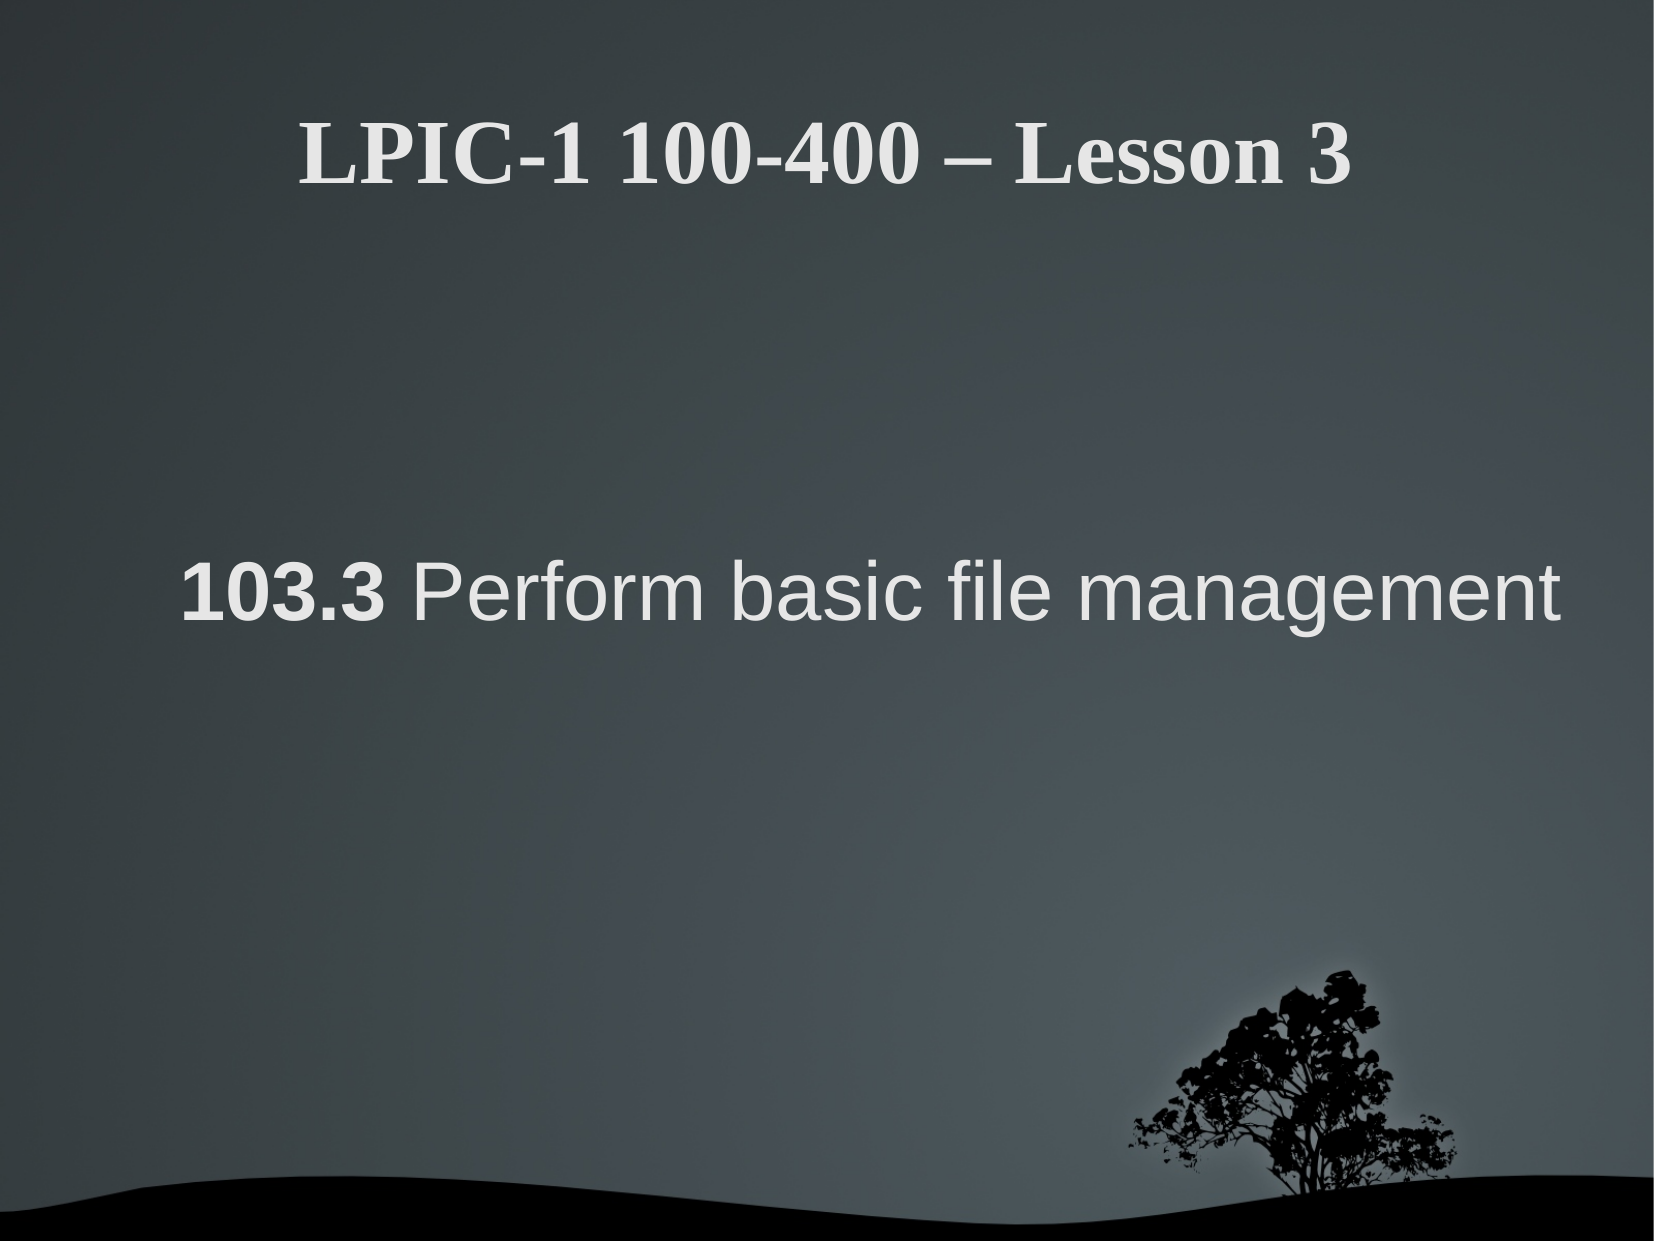

# LPIC-1 100-400 – Lesson 3
103.3 Perform basic file management